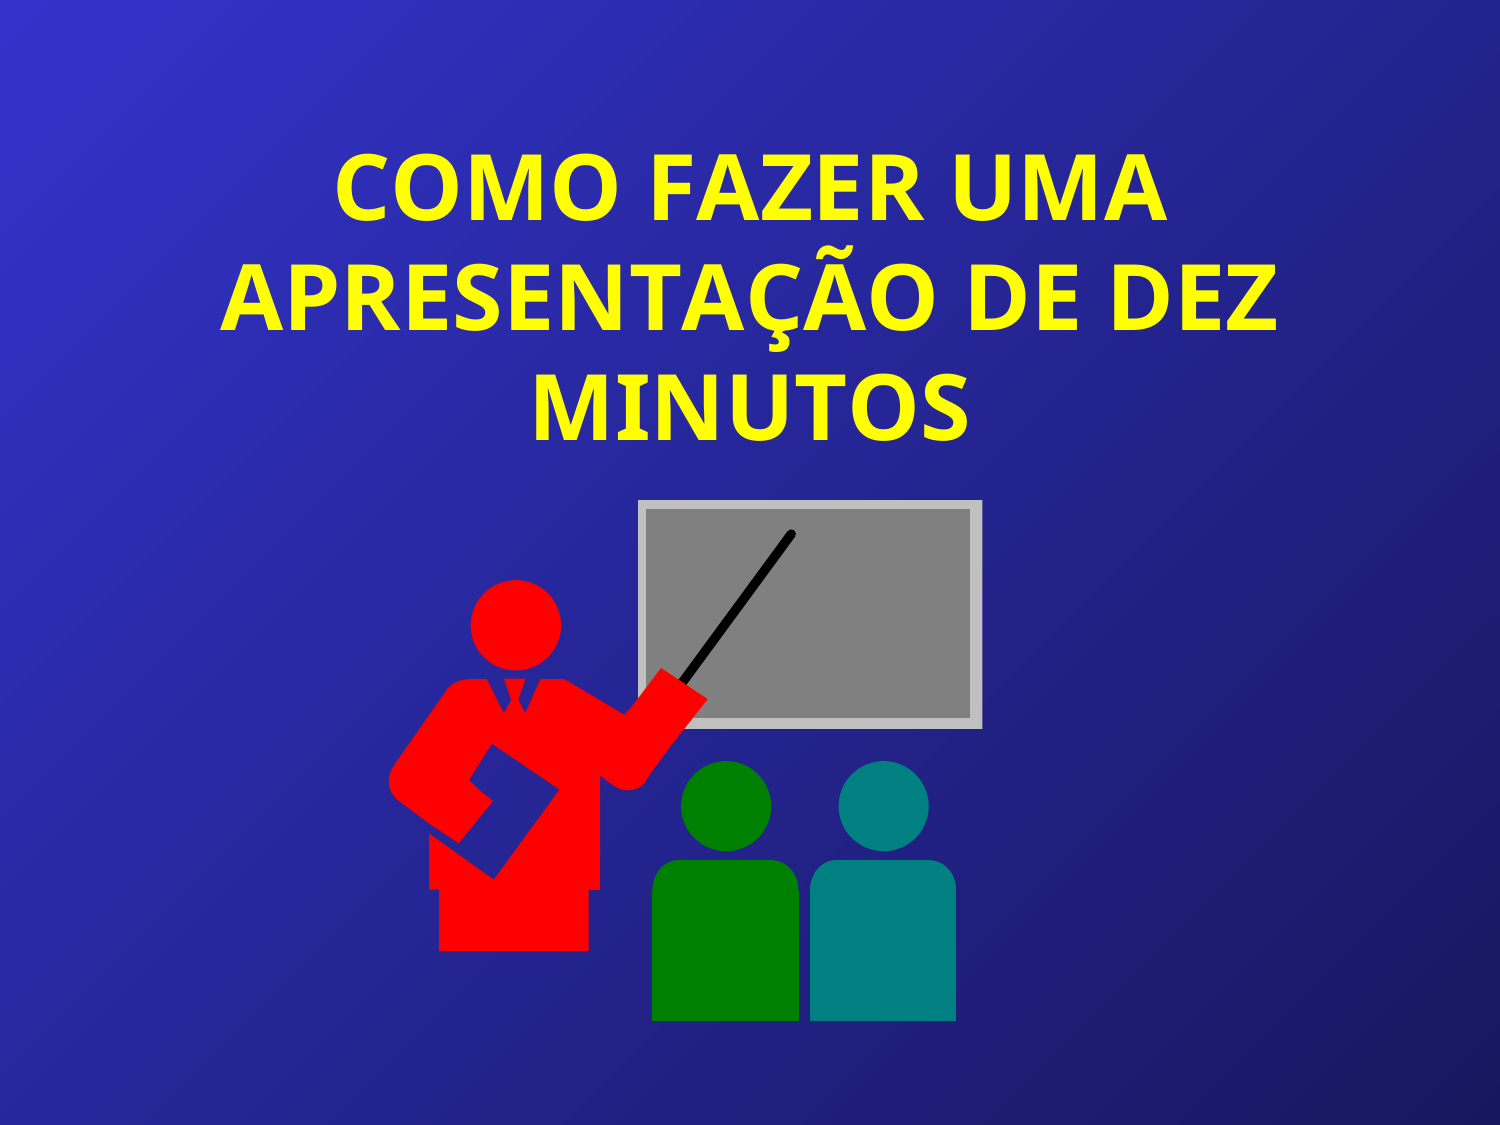

# COMO FAZER UMA APRESENTAÇÃO DE DEZ MINUTOS